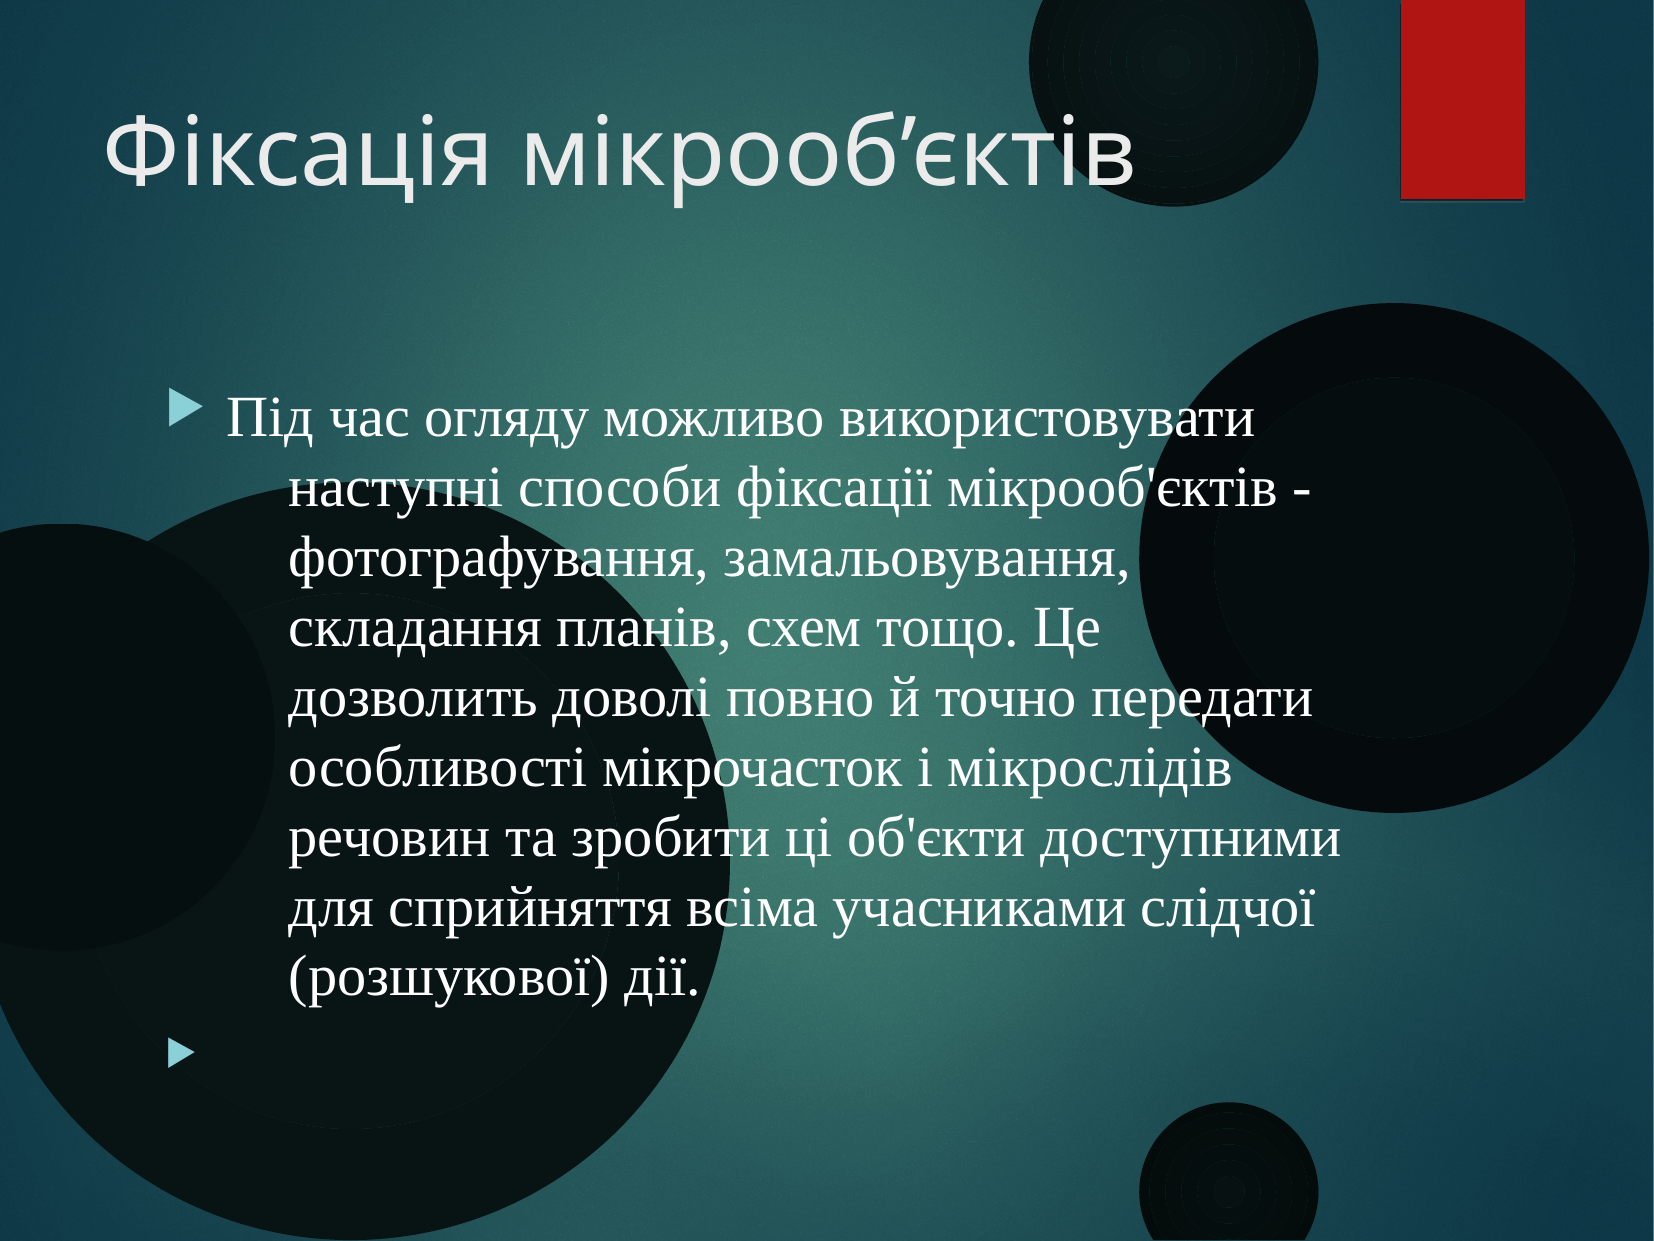

# Фіксація мікрооб’єктів
Під час огляду можливо використовувати наступні способи фіксації мікрооб'єктів - фотографування, замальовування, складання планів, схем тощо. Це дозволить доволі повно й точно передати особливості мікрочасток і мікрослідів речовин та зробити ці об'єкти доступними для сприйняття всіма учасниками слідчої (розшукової) дії.